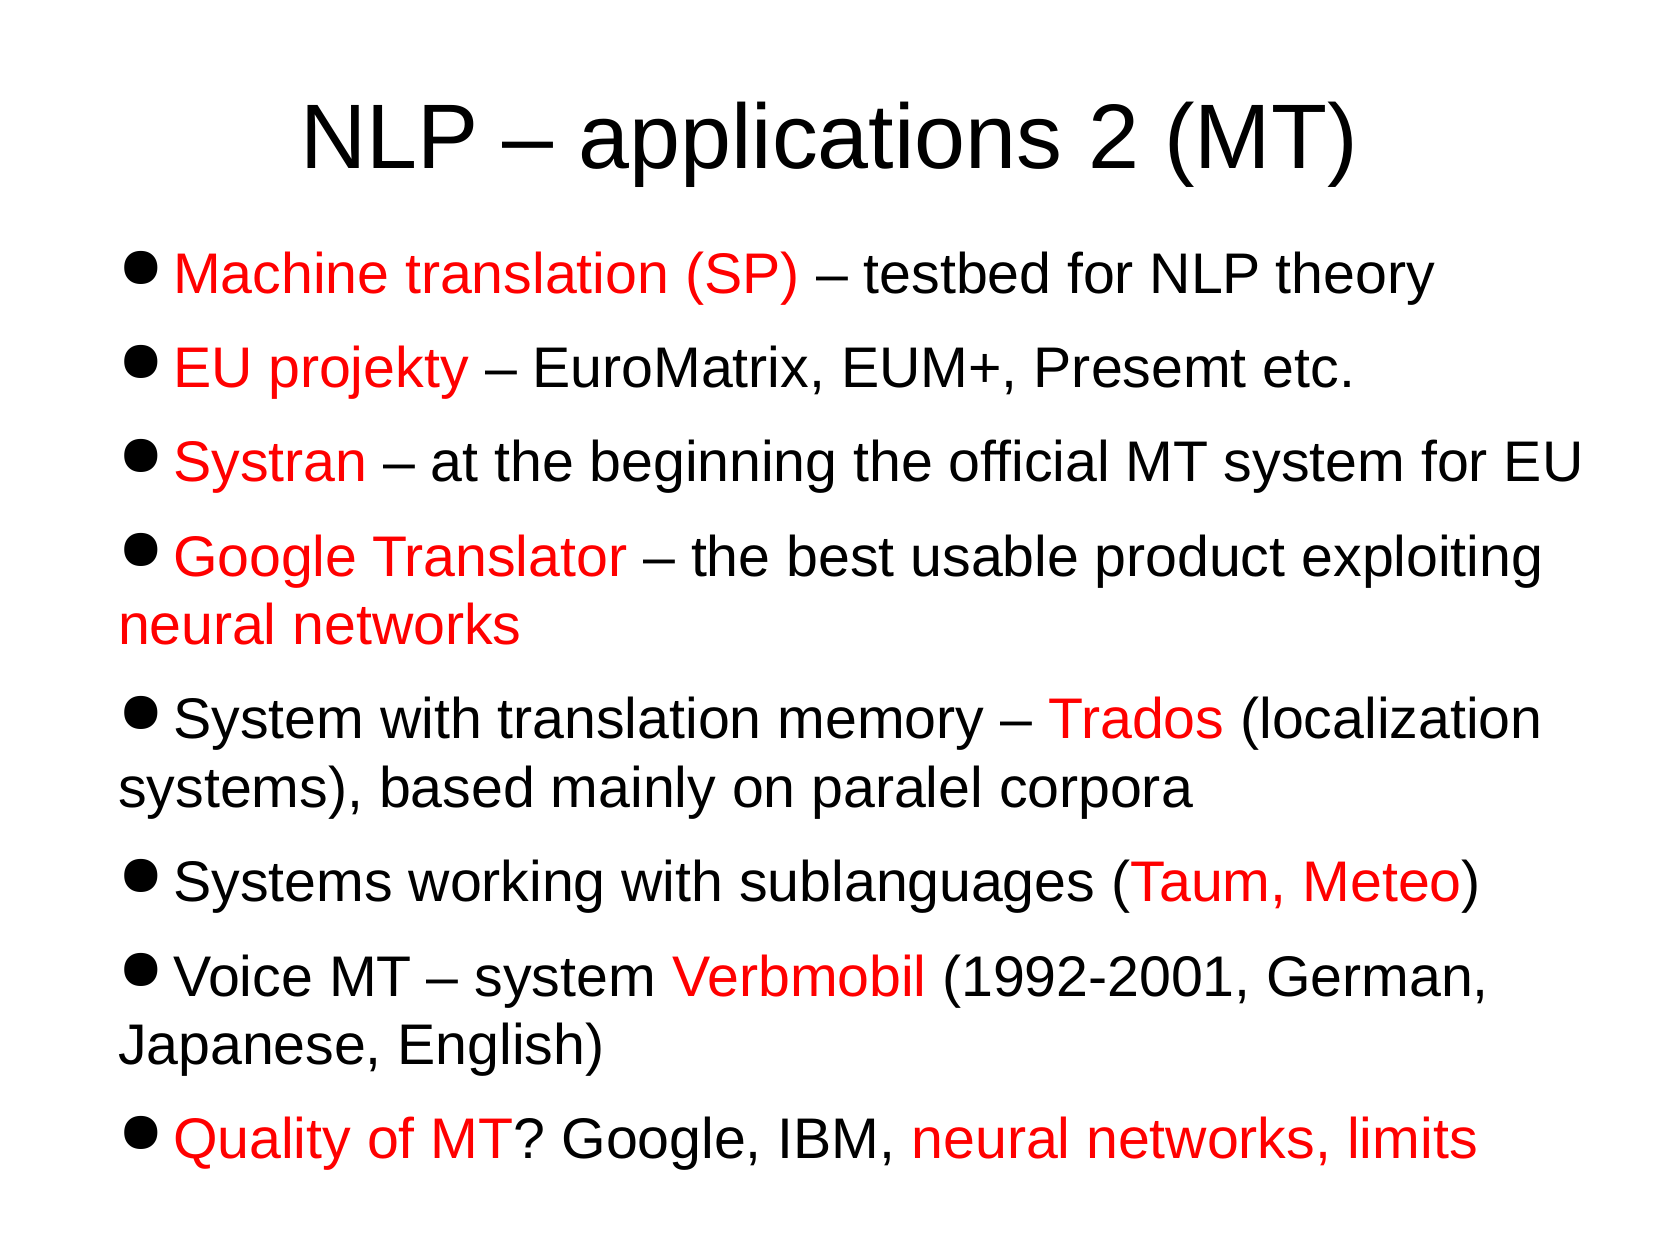

# NLP – applications 2 (MT)
 Machine translation (SP) – testbed for NLP theory
 EU projekty – EuroMatrix, EUM+, Presemt etc.
 Systran – at the beginning the official MT system for EU
 Google Translator – the best usable product exploiting neural networks
 System with translation memory – Trados (localization systems), based mainly on paralel corpora
 Systems working with sublanguages (Taum, Meteo)
 Voice MT – system Verbmobil (1992-2001, German, Japanese, English)
 Quality of MT? Google, IBM, neural networks, limits